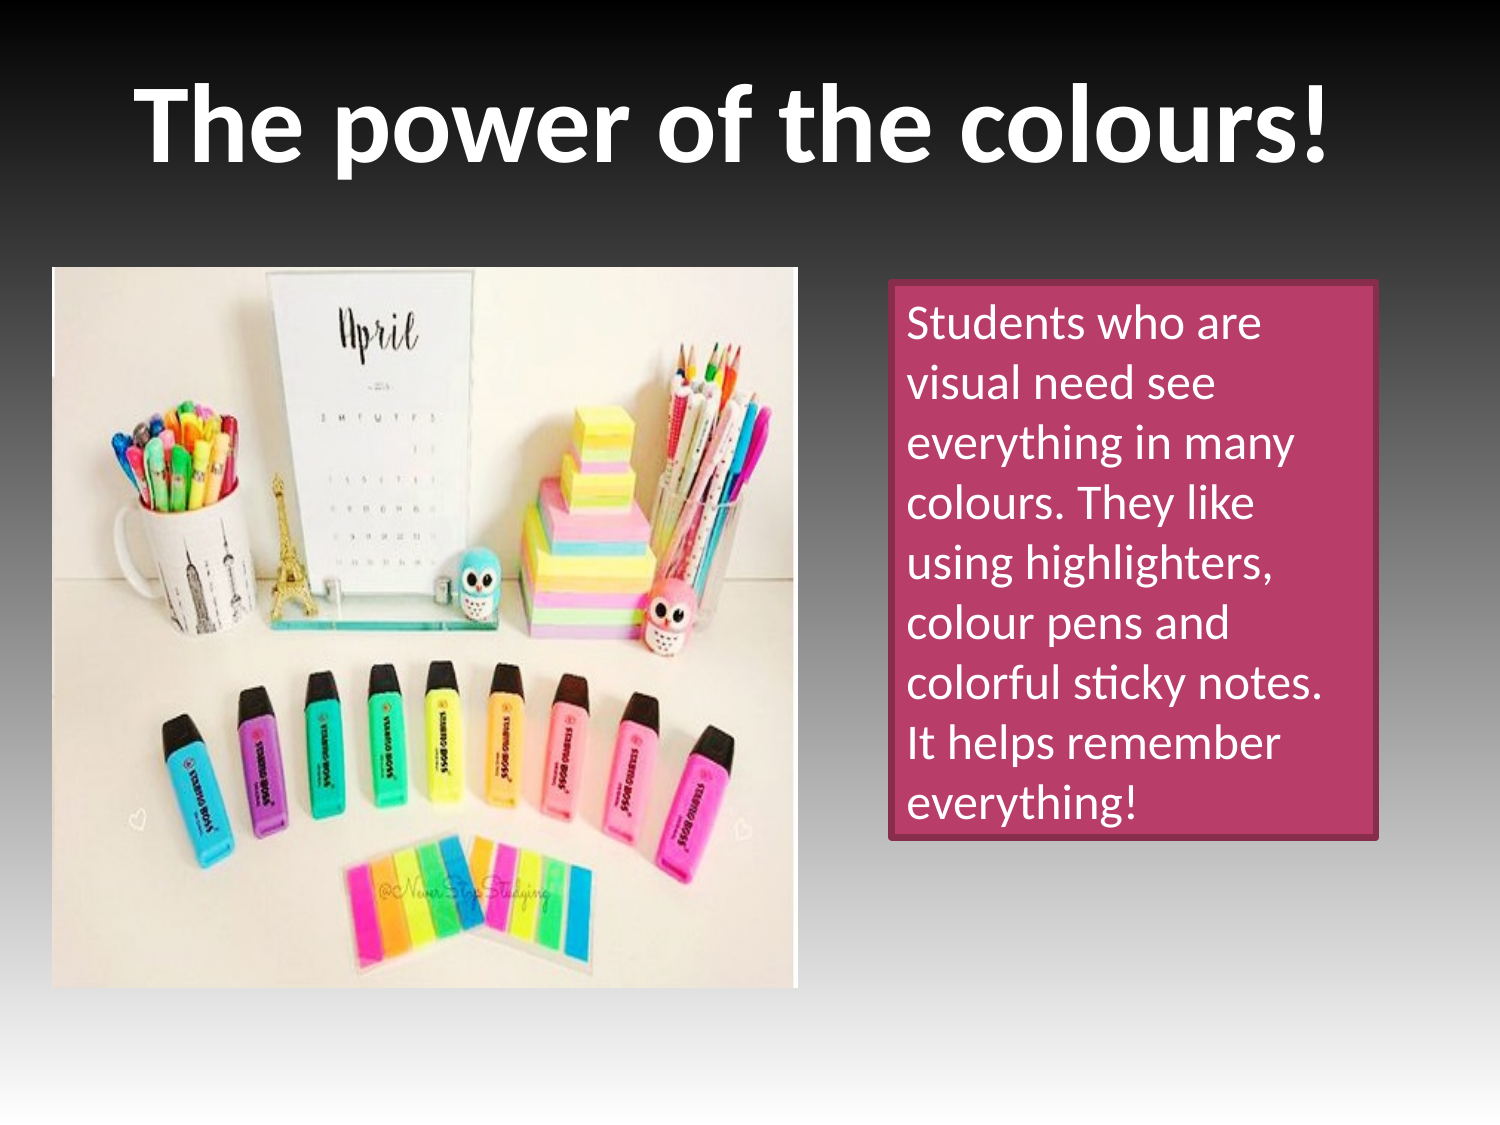

The power of the colours!
Students who are visual need see everything in many colours. They like using highlighters, colour pens and colorful sticky notes. It helps remember everything!